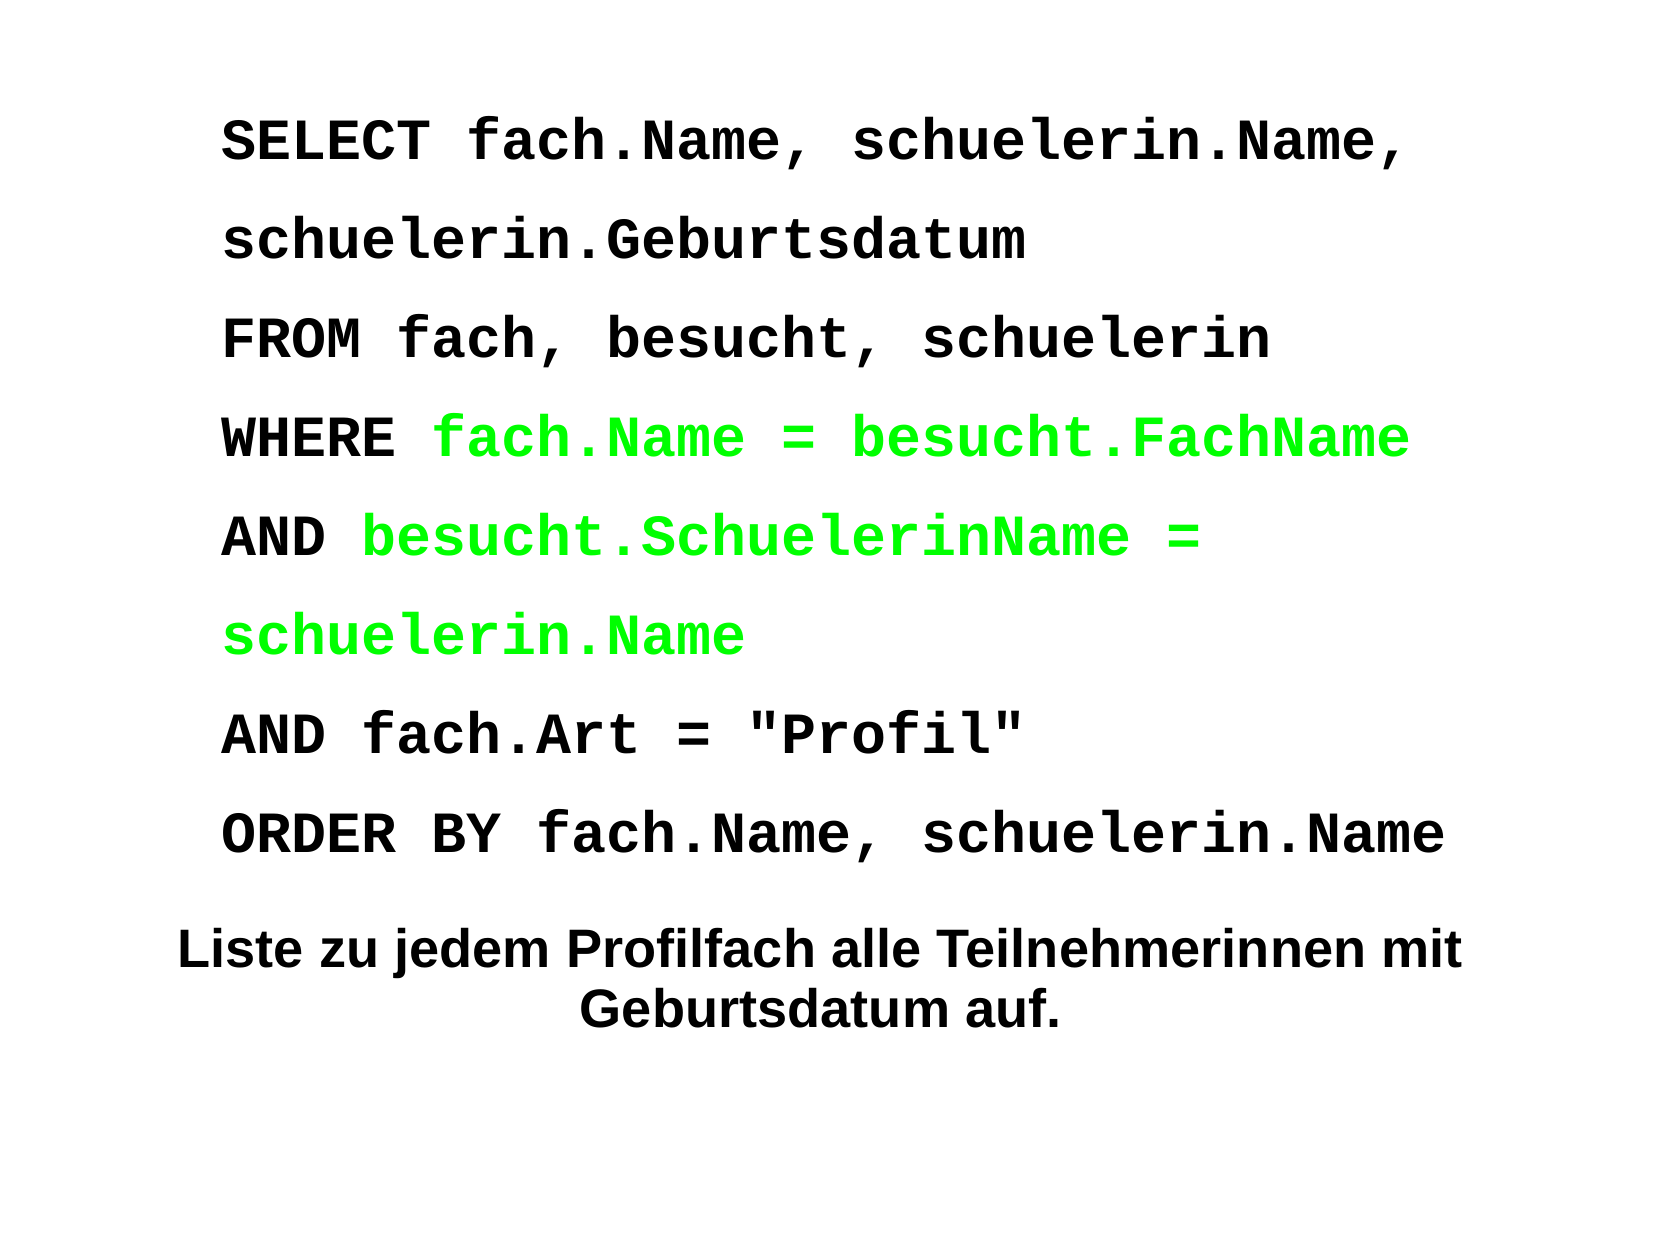

SELECT fach.Name, schuelerin.Name, schuelerin.Geburtsdatum
FROM fach, besucht, schuelerin
WHERE fach.Name = besucht.FachName
AND besucht.SchuelerinName = schuelerin.Name
AND fach.Art = "Profil"
ORDER BY fach.Name, schuelerin.Name
# Liste zu jedem Profilfach alle Teilnehmerinnen mit Geburtsdatum auf.